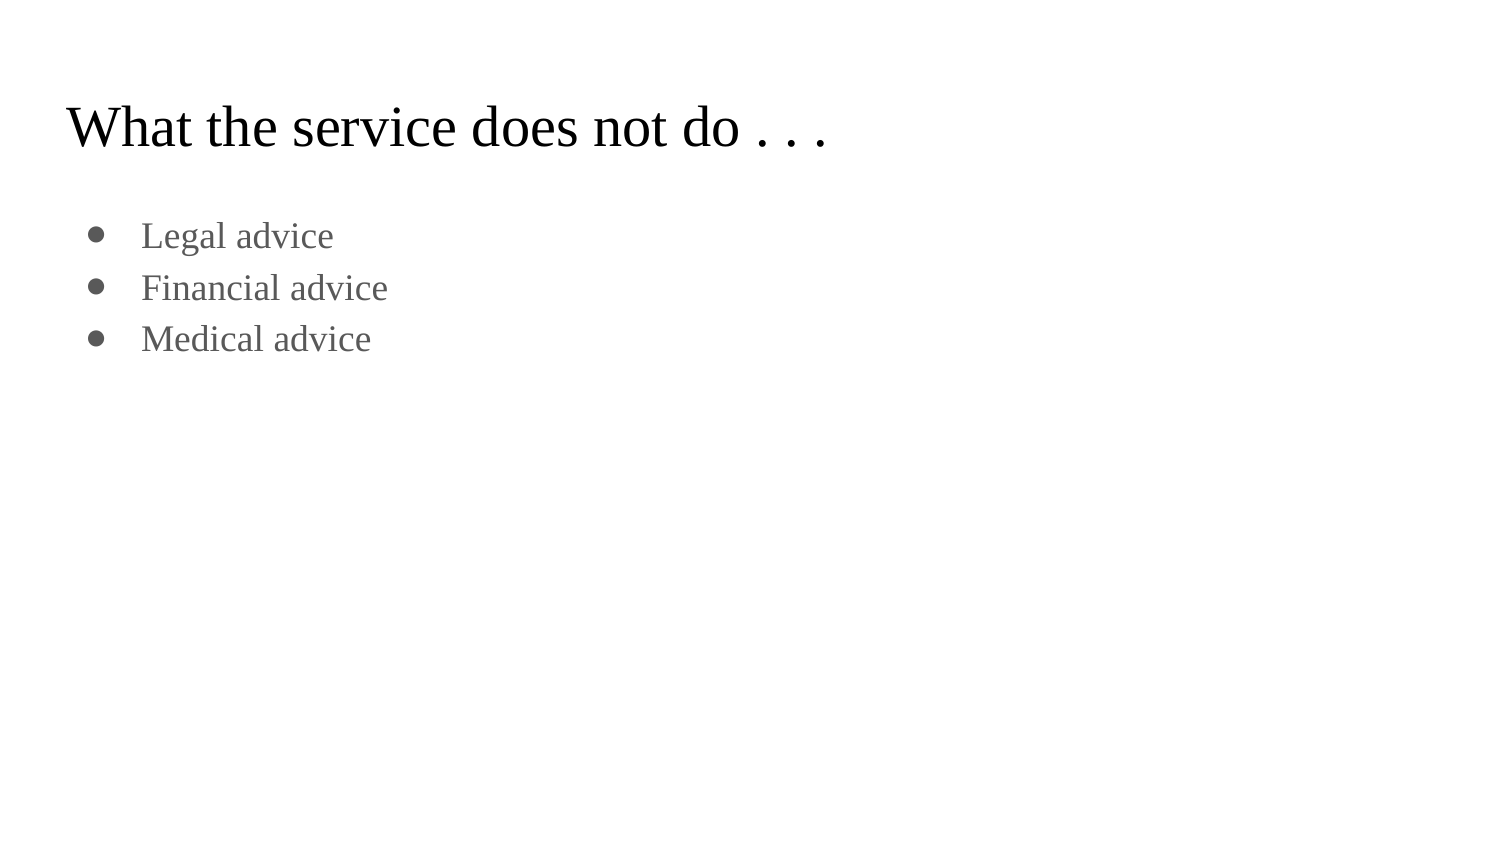

# What the service does not do . . .
Legal advice
Financial advice
Medical advice